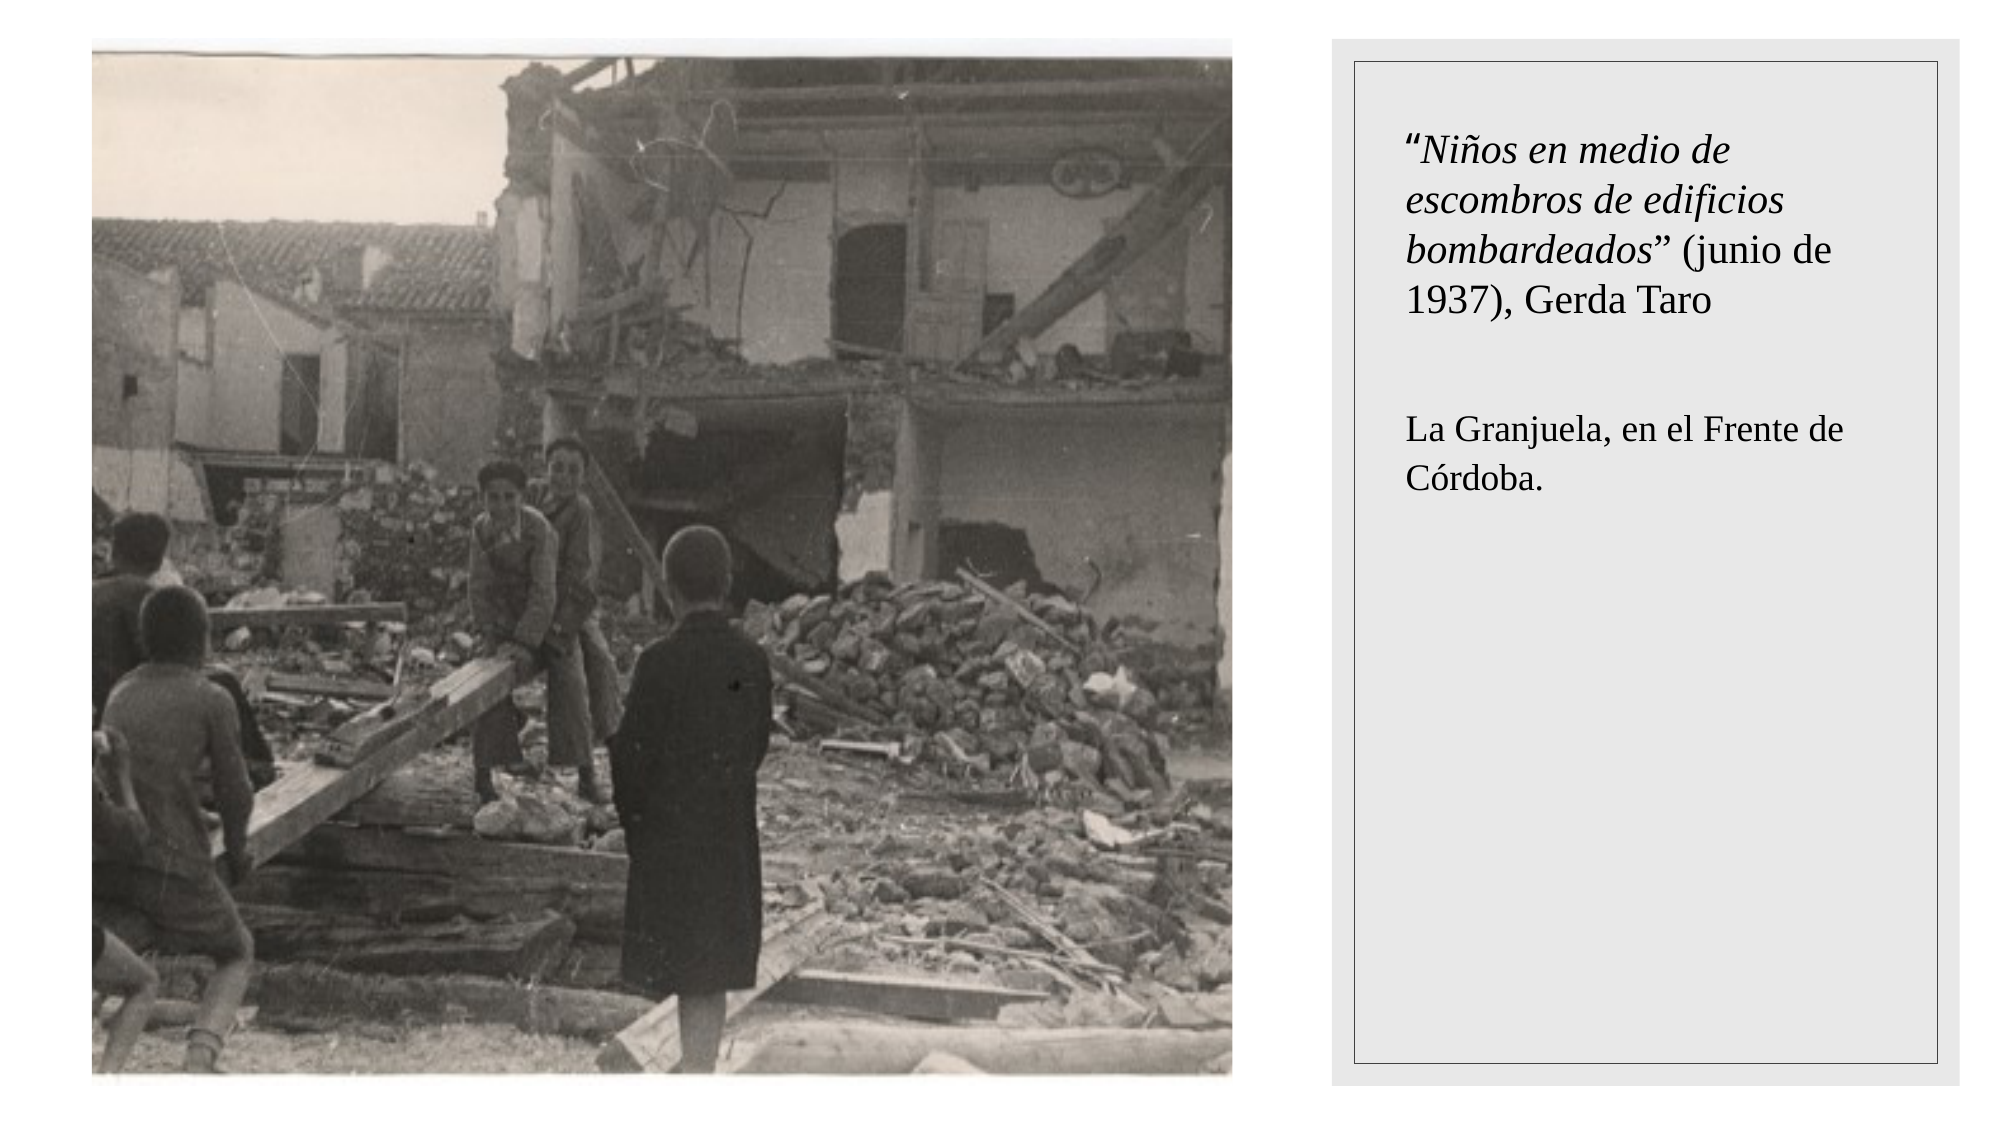

# “Niños en medio de escombros de edificios bombardeados” (junio de 1937), Gerda Taro
La Granjuela, en el Frente de Córdoba.